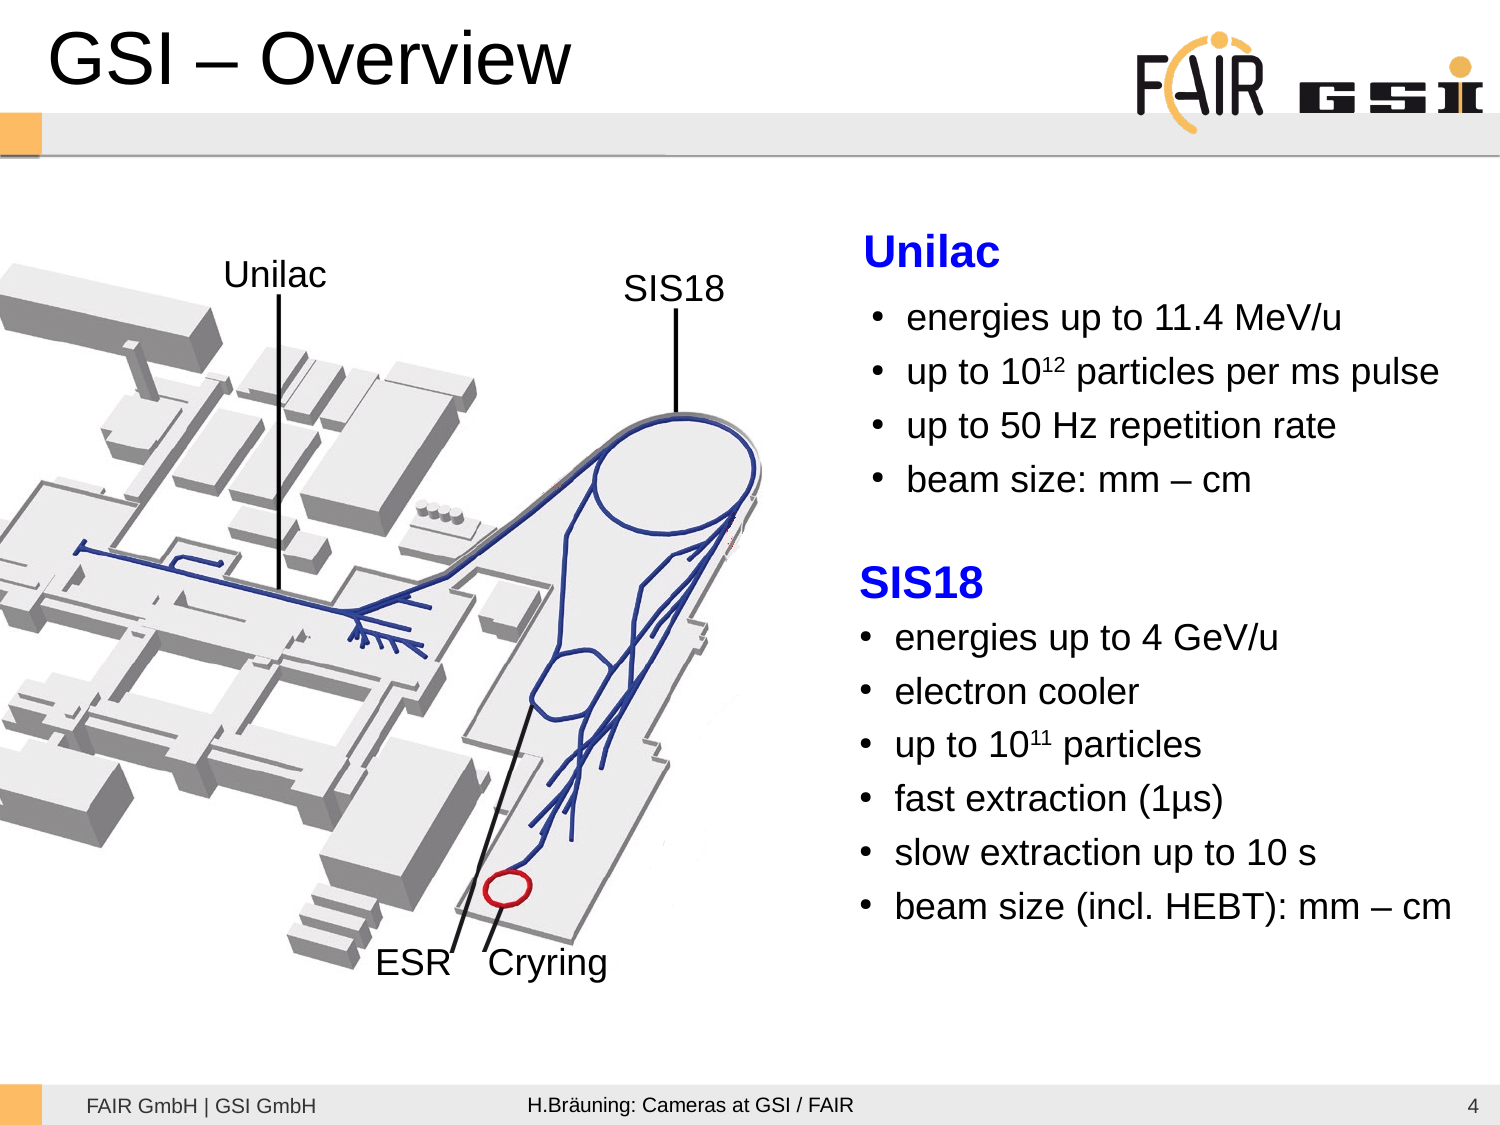

# GSI – Overview
Unilac
Unilac
SIS18
energies up to 11.4 MeV/u
up to 1012 particles per ms pulse
up to 50 Hz repetition rate
beam size: mm – cm
SIS18
energies up to 4 GeV/u
electron cooler
up to 1011 particles
fast extraction (1µs)
slow extraction up to 10 s
beam size (incl. HEBT): mm – cm
ESR
Cryring
4
Harald Bräuning / GSI